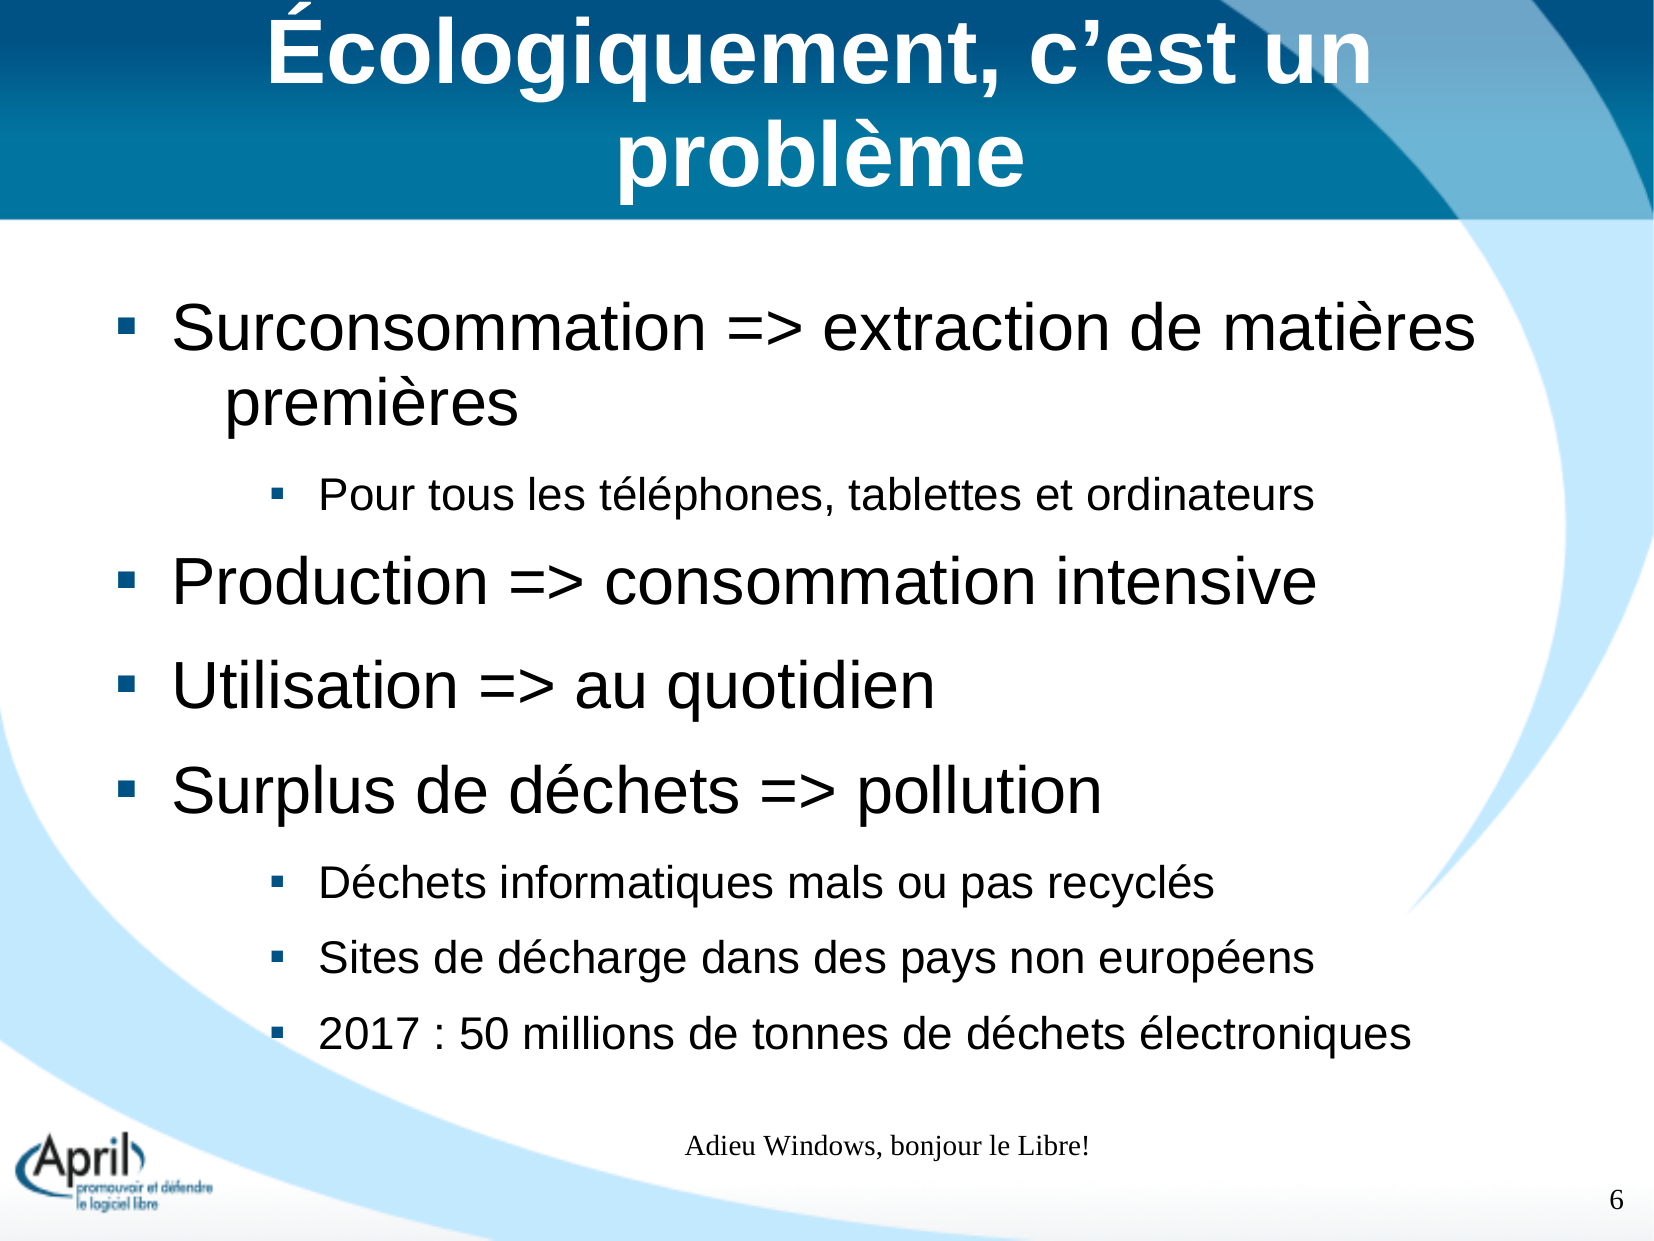

# Écologiquement, c’est un problème
Surconsommation => extraction de matières premières
Pour tous les téléphones, tablettes et ordinateurs
Production => consommation intensive
Utilisation => au quotidien
Surplus de déchets => pollution
Déchets informatiques mals ou pas recyclés
Sites de décharge dans des pays non européens
2017 : 50 millions de tonnes de déchets électroniques
Adieu Windows, bonjour le Libre!
6